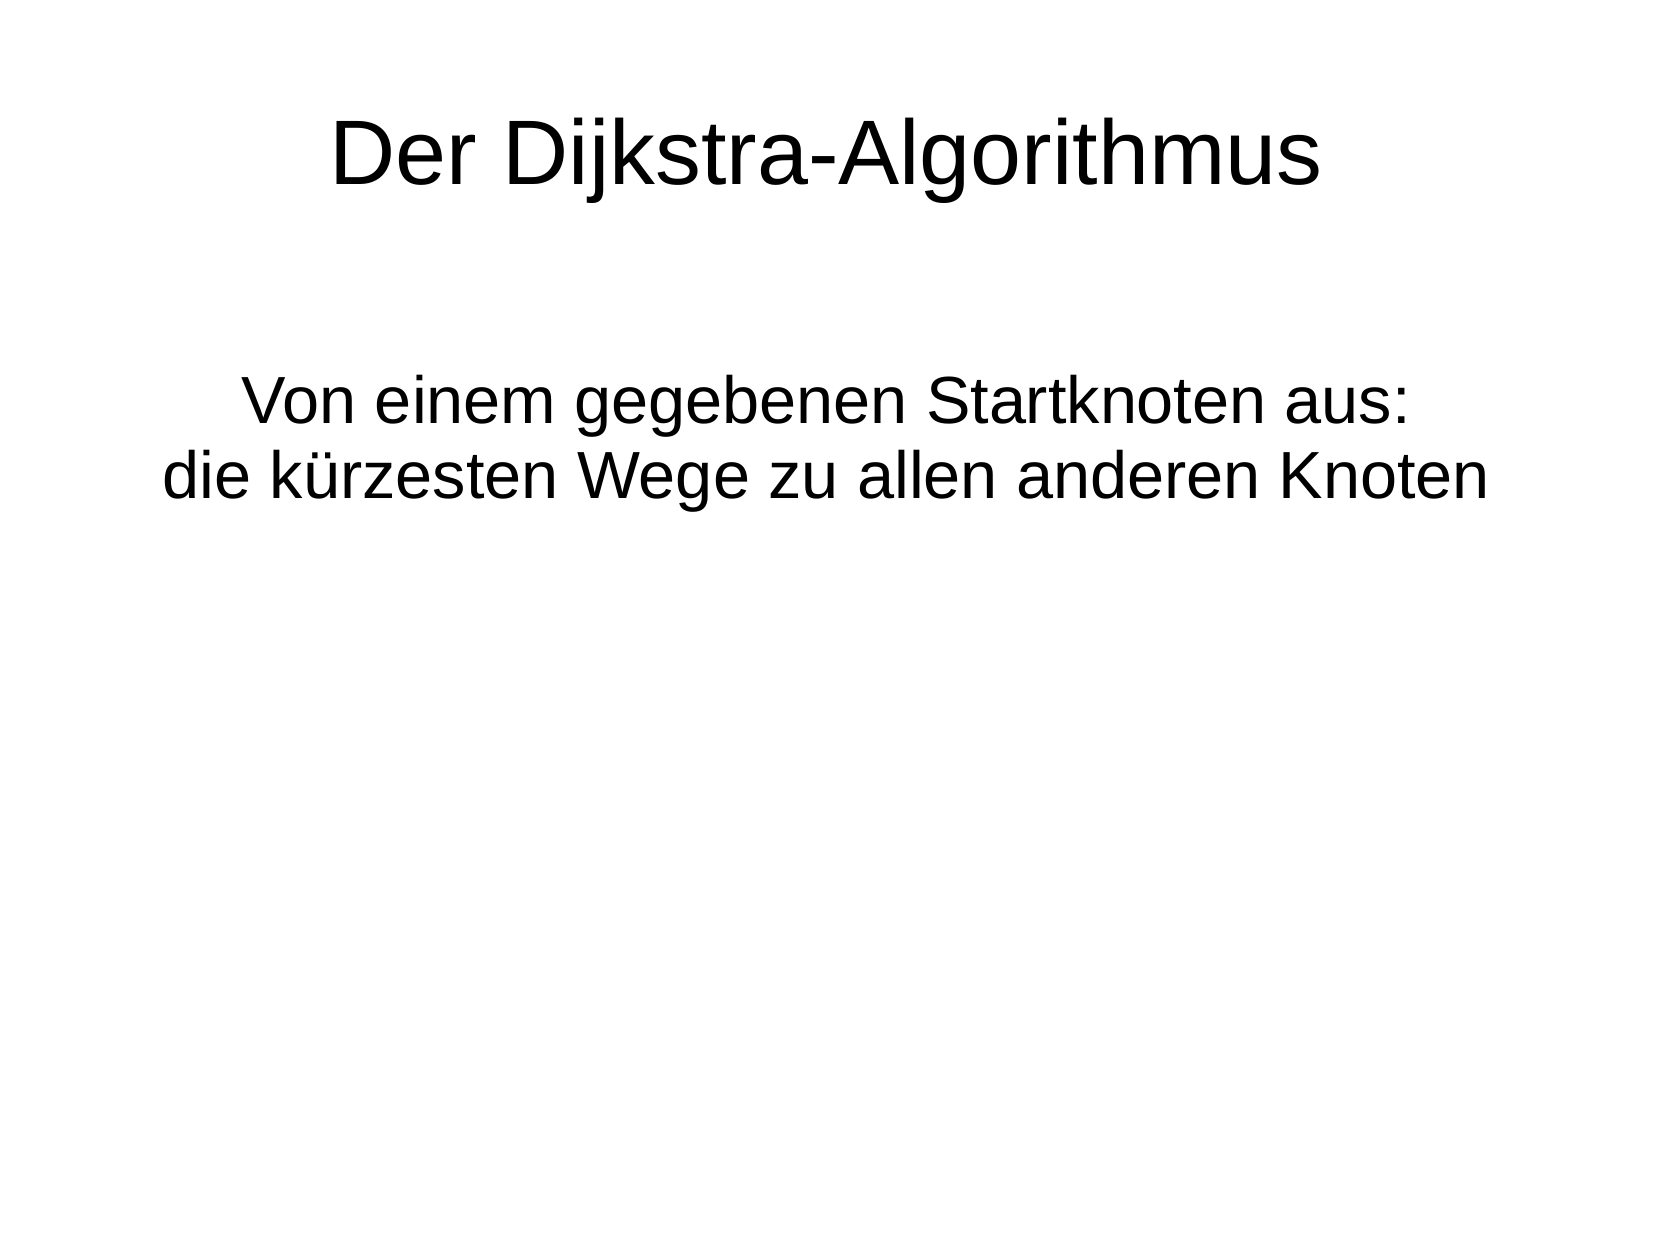

# Der Dijkstra-Algorithmus
Von einem gegebenen Startknoten aus:
die kürzesten Wege zu allen anderen Knoten